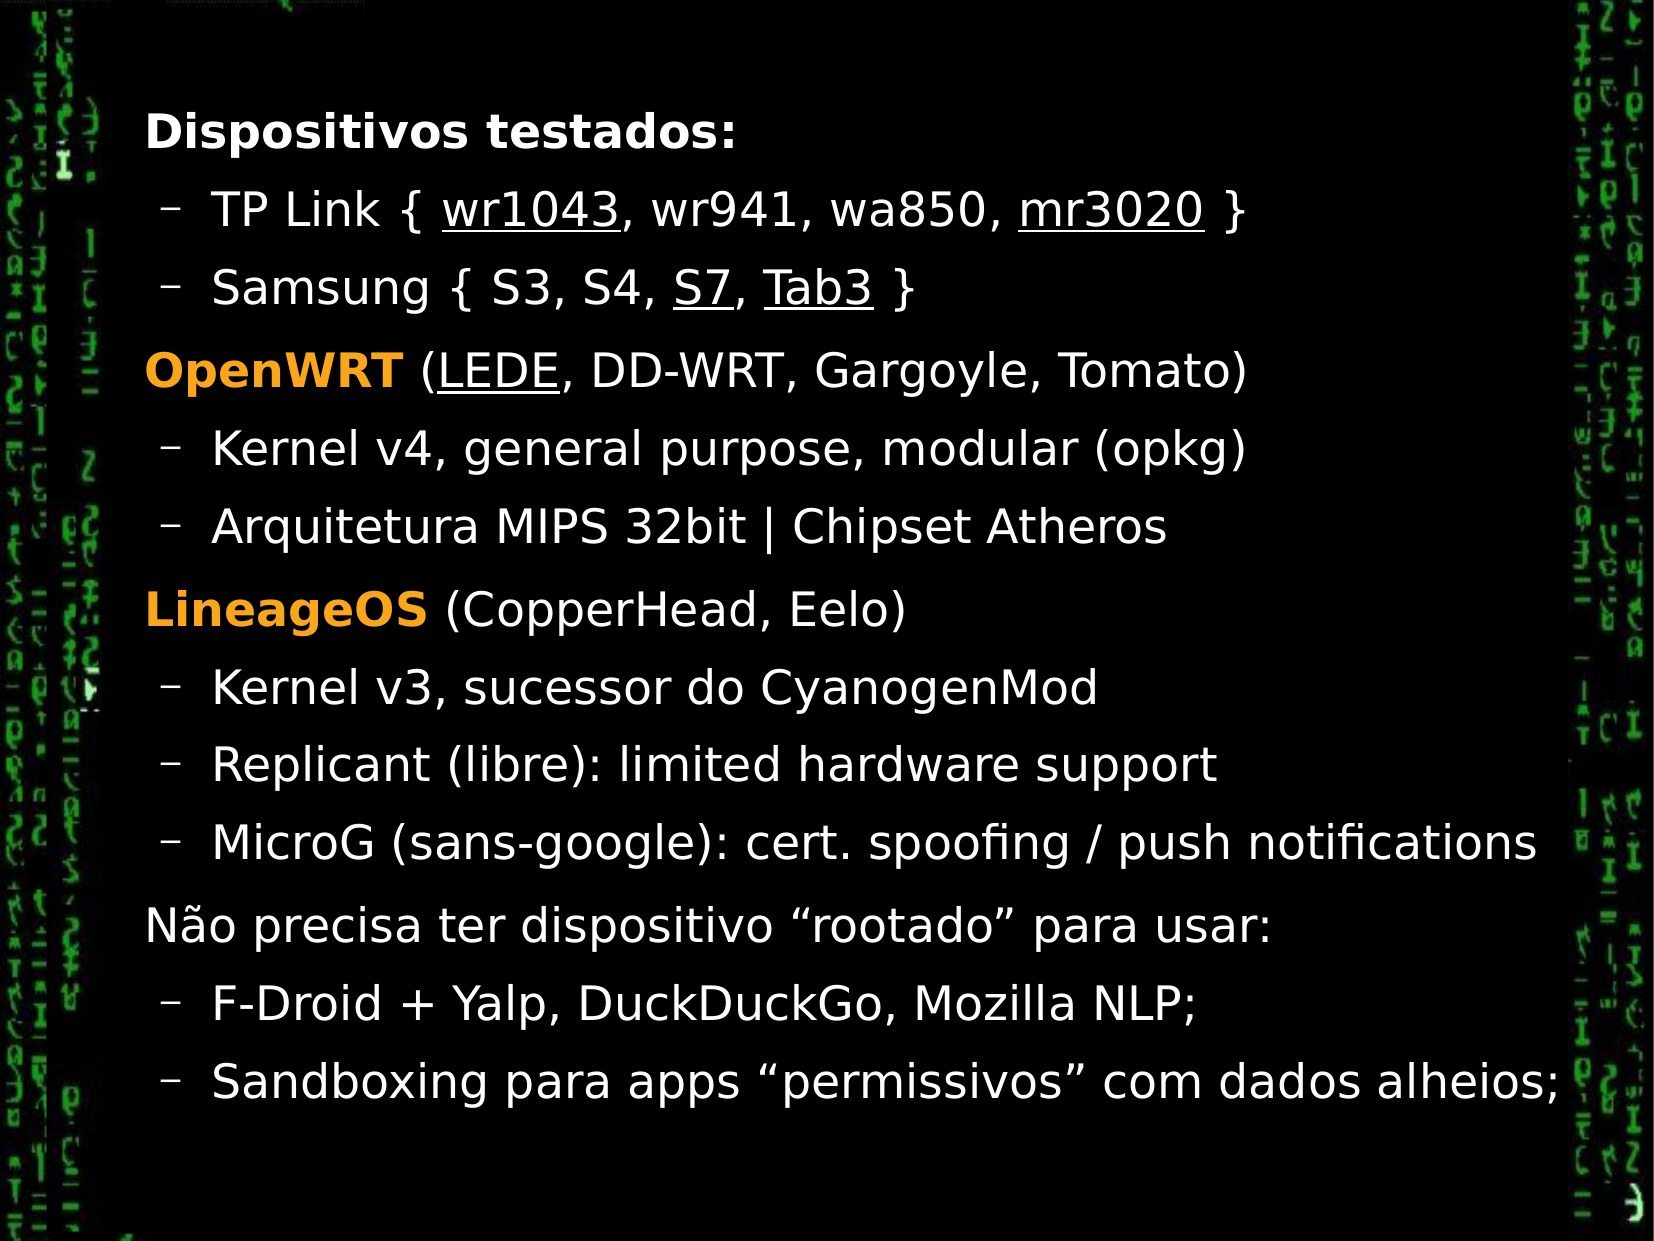

# Dispositivos testados:
TP Link { wr1043, wr941, wa850, mr3020 }
Samsung { S3, S4, S7, Tab3 }
OpenWRT (LEDE, DD-WRT, Gargoyle, Tomato)
Kernel v4, general purpose, modular (opkg)
Arquitetura MIPS 32bit | Chipset Atheros
LineageOS (CopperHead, Eelo)
Kernel v3, sucessor do CyanogenMod
Replicant (libre): limited hardware support
MicroG (sans-google): cert. spoofing / push notifications
Não precisa ter dispositivo “rootado” para usar:
F-Droid + Yalp, DuckDuckGo, Mozilla NLP;
Sandboxing para apps “permissivos” com dados alheios;